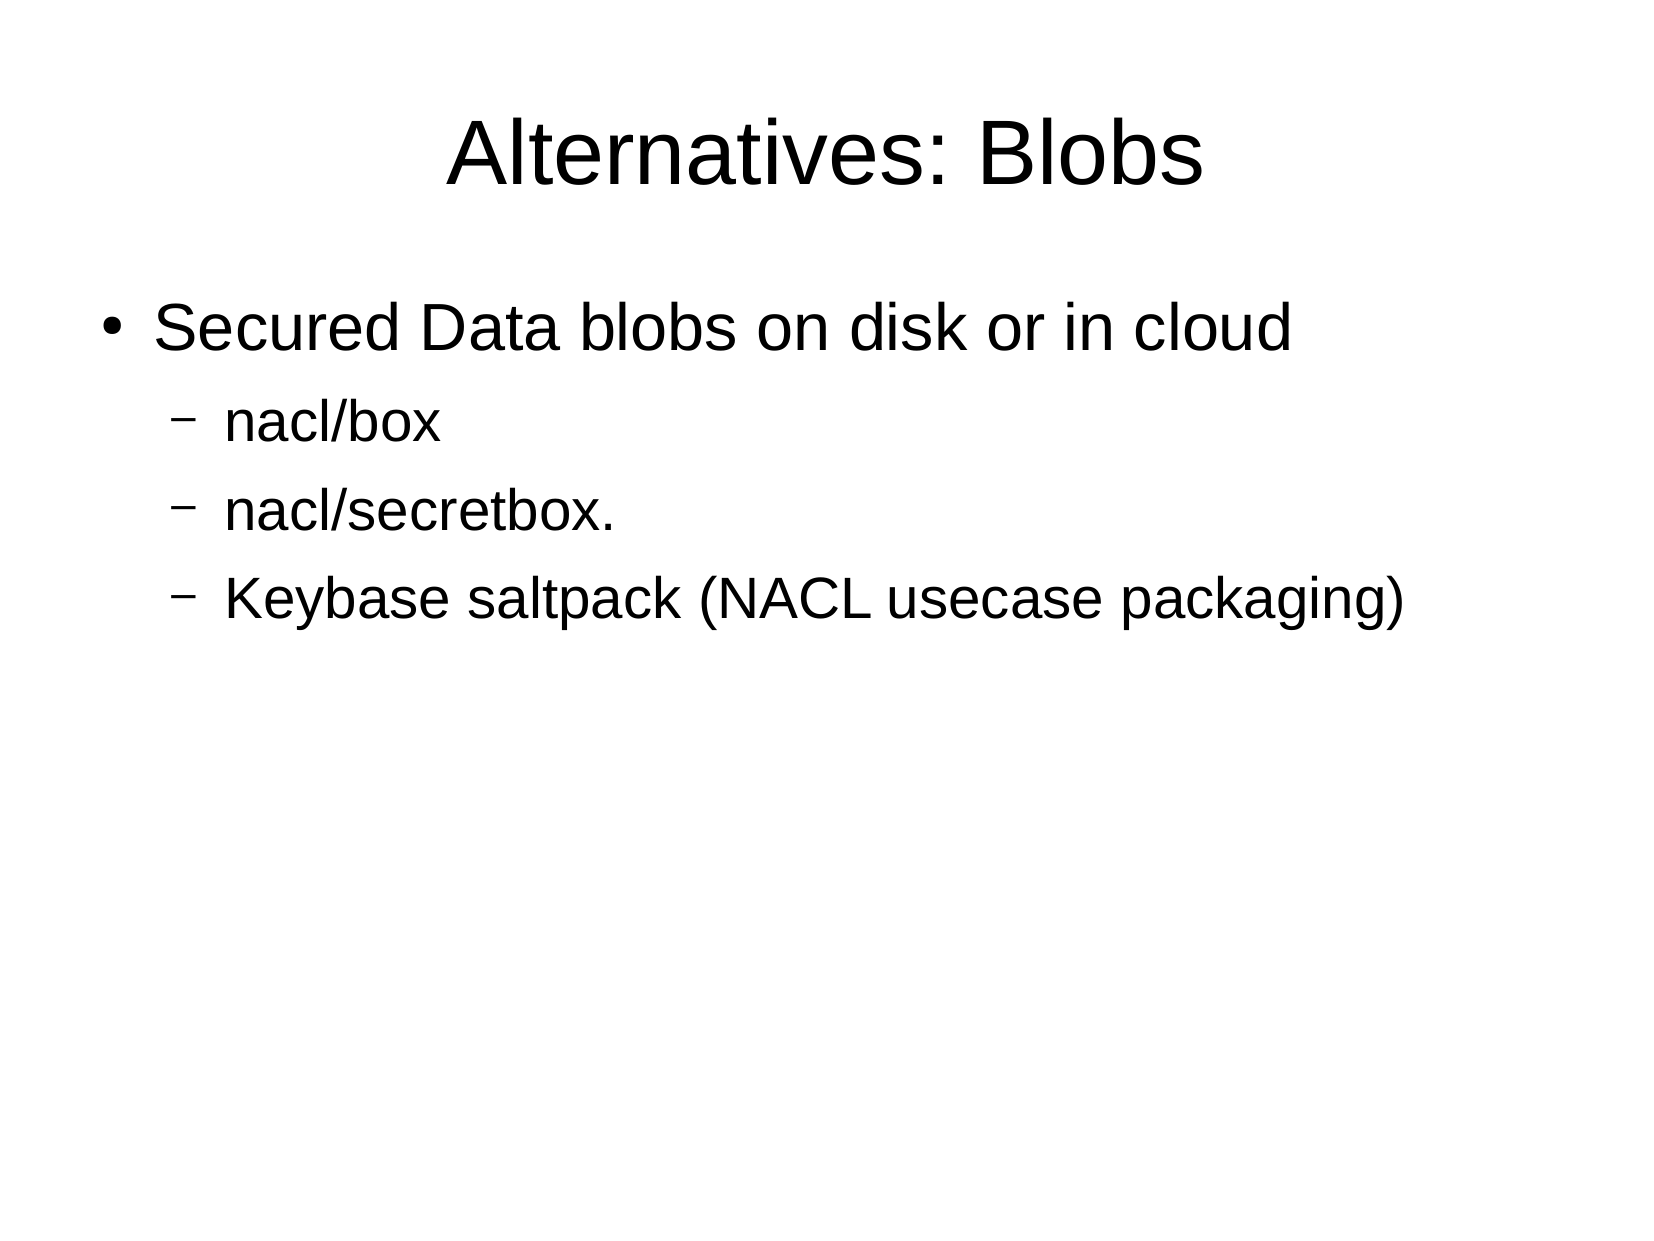

# Alternatives: Blobs
Secured Data blobs on disk or in cloud
nacl/box
nacl/secretbox.
Keybase saltpack (NACL usecase packaging)